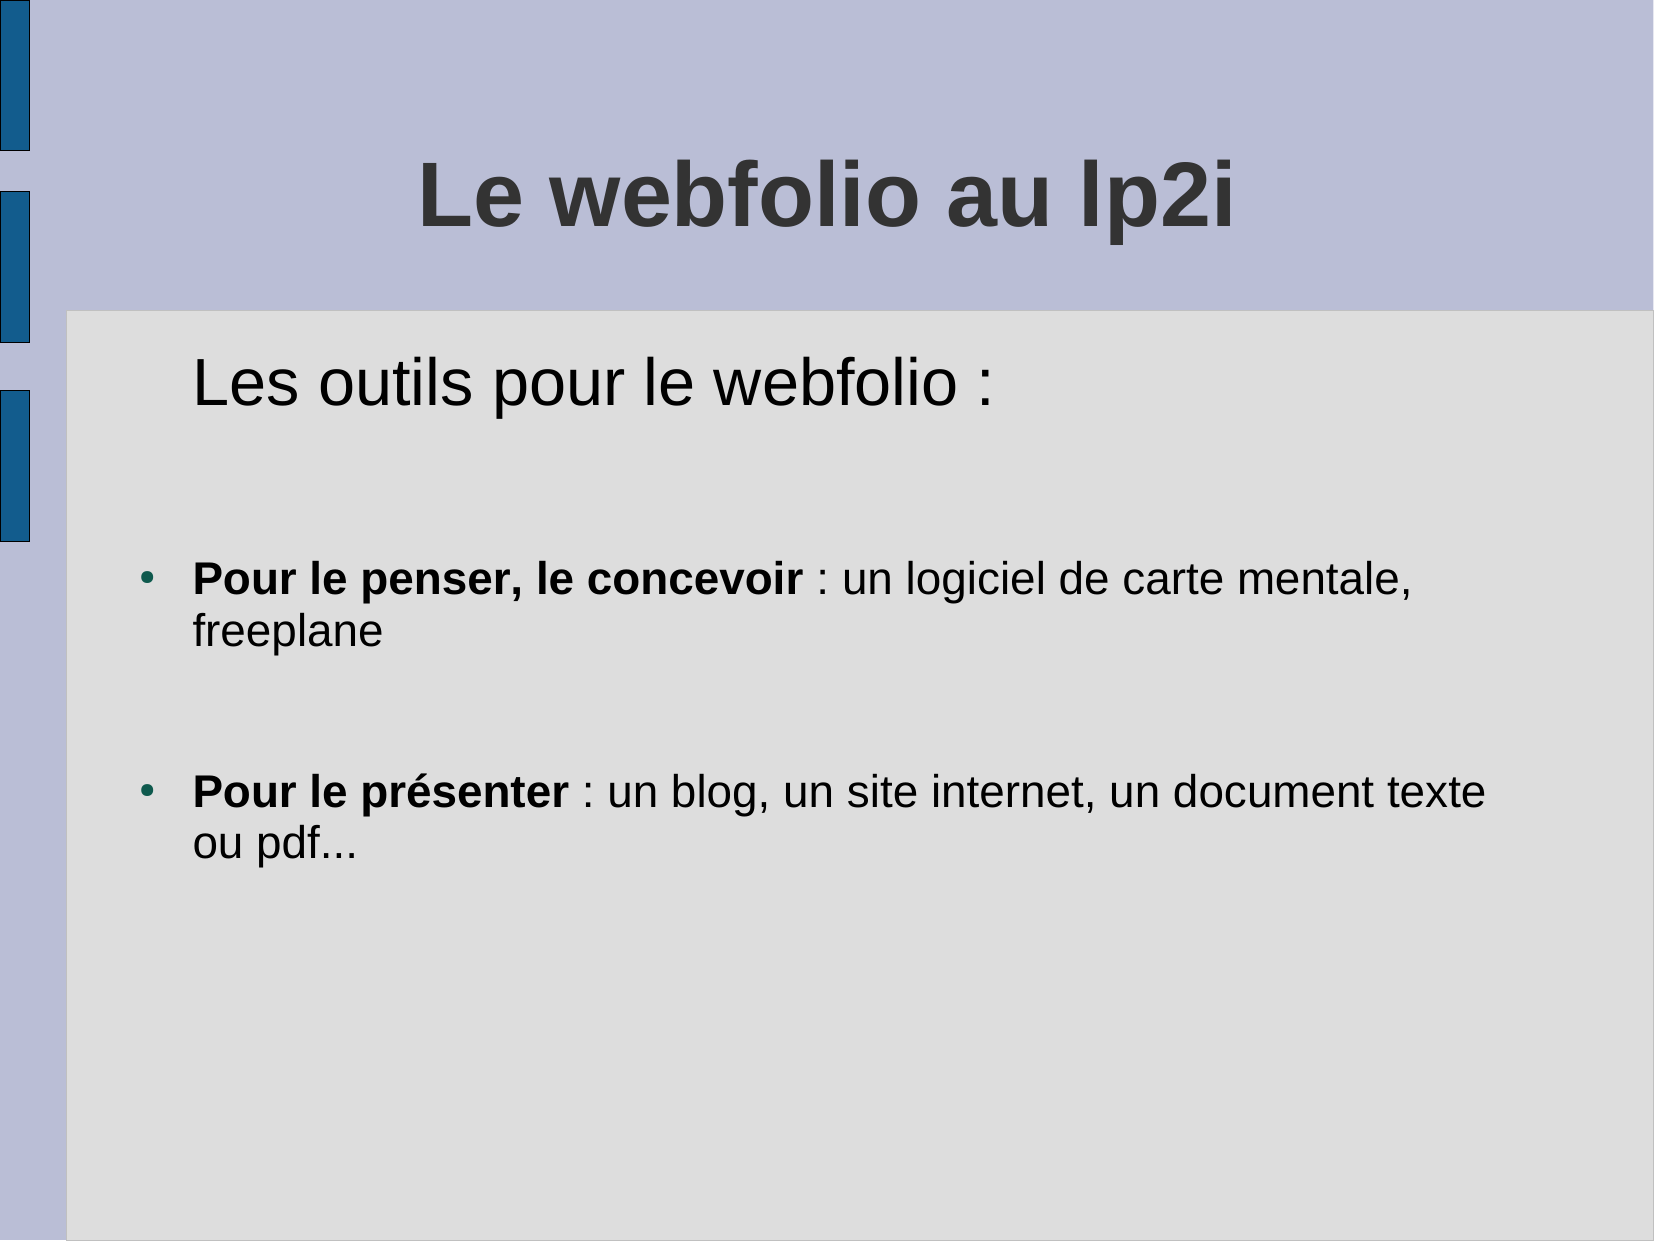

# Le webfolio au lp2i
Les outils pour le webfolio :
Pour le penser, le concevoir : un logiciel de carte mentale, freeplane
Pour le présenter : un blog, un site internet, un document texte ou pdf...